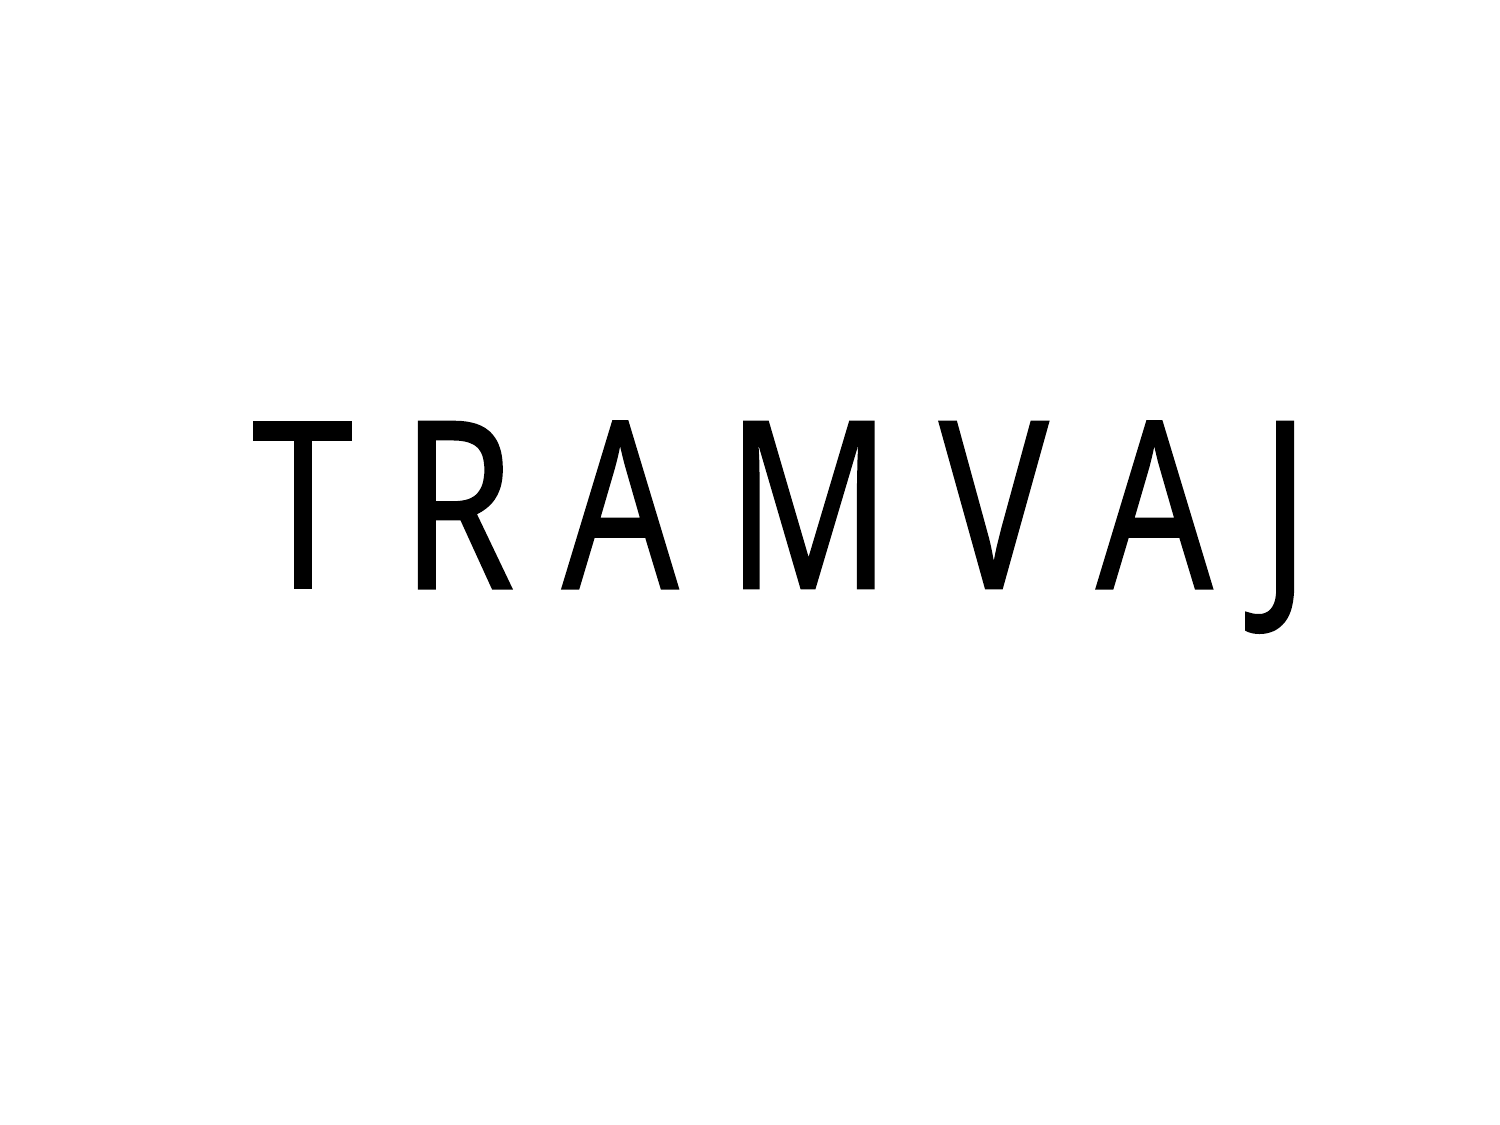

T R A M V A J